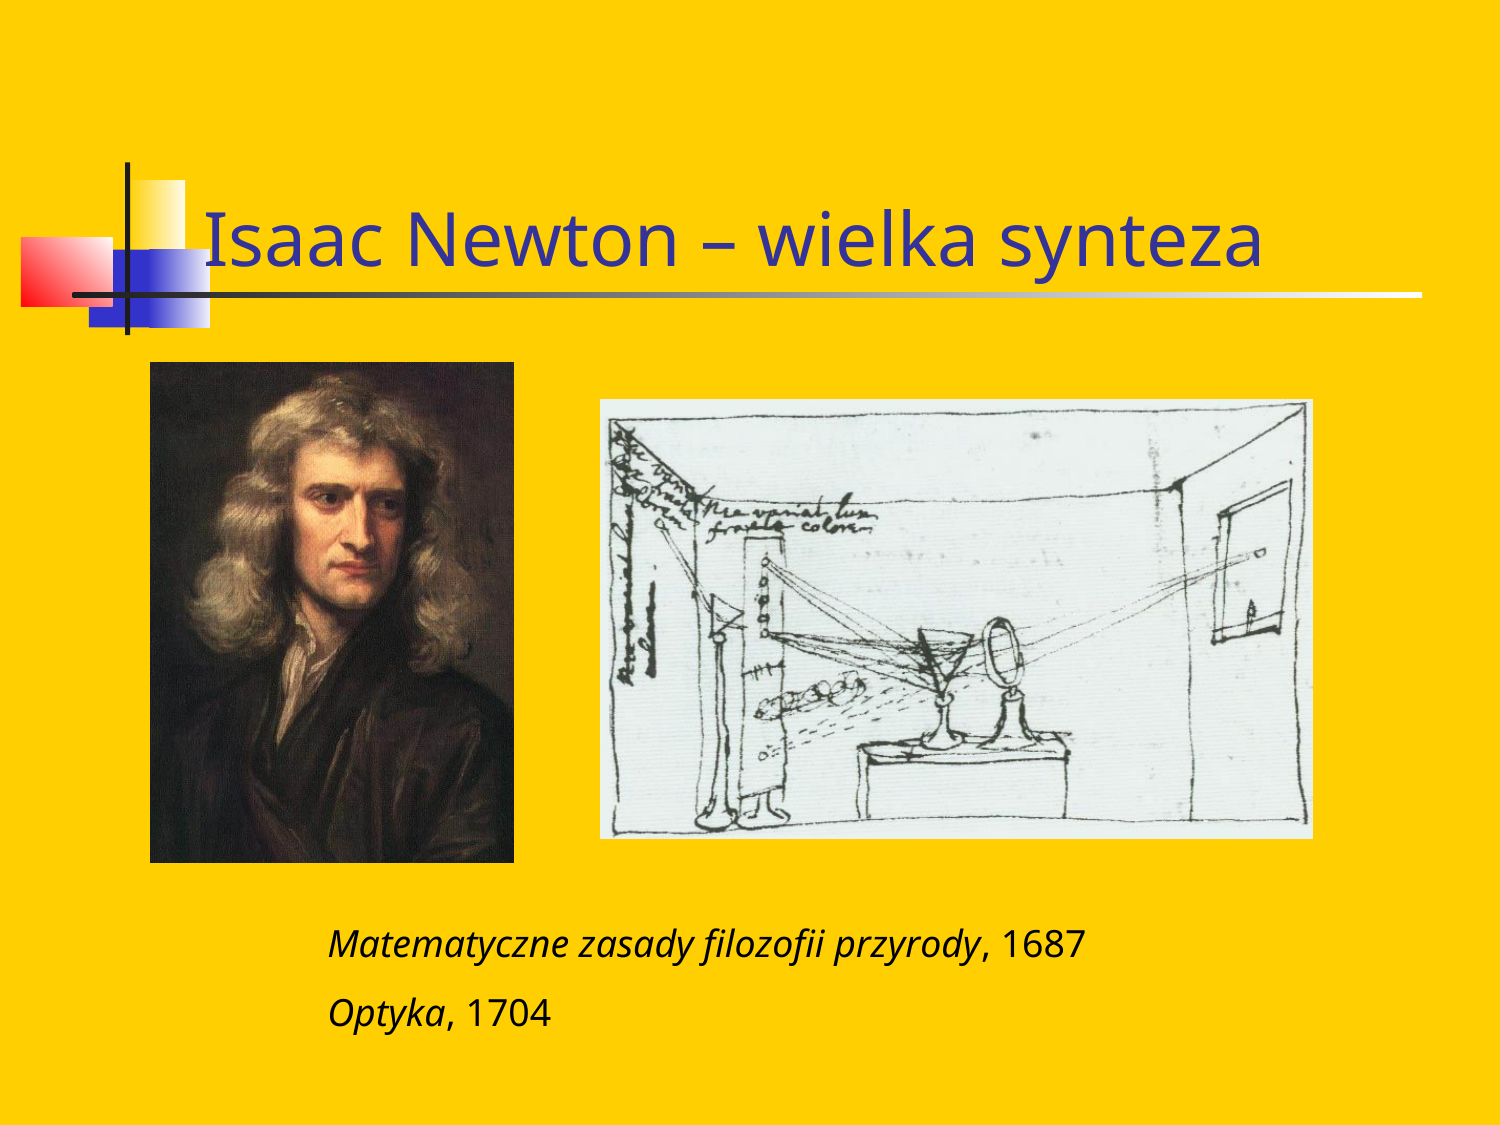

# Isaac Newton – wielka synteza
Matematyczne zasady filozofii przyrody, 1687
Optyka, 1704